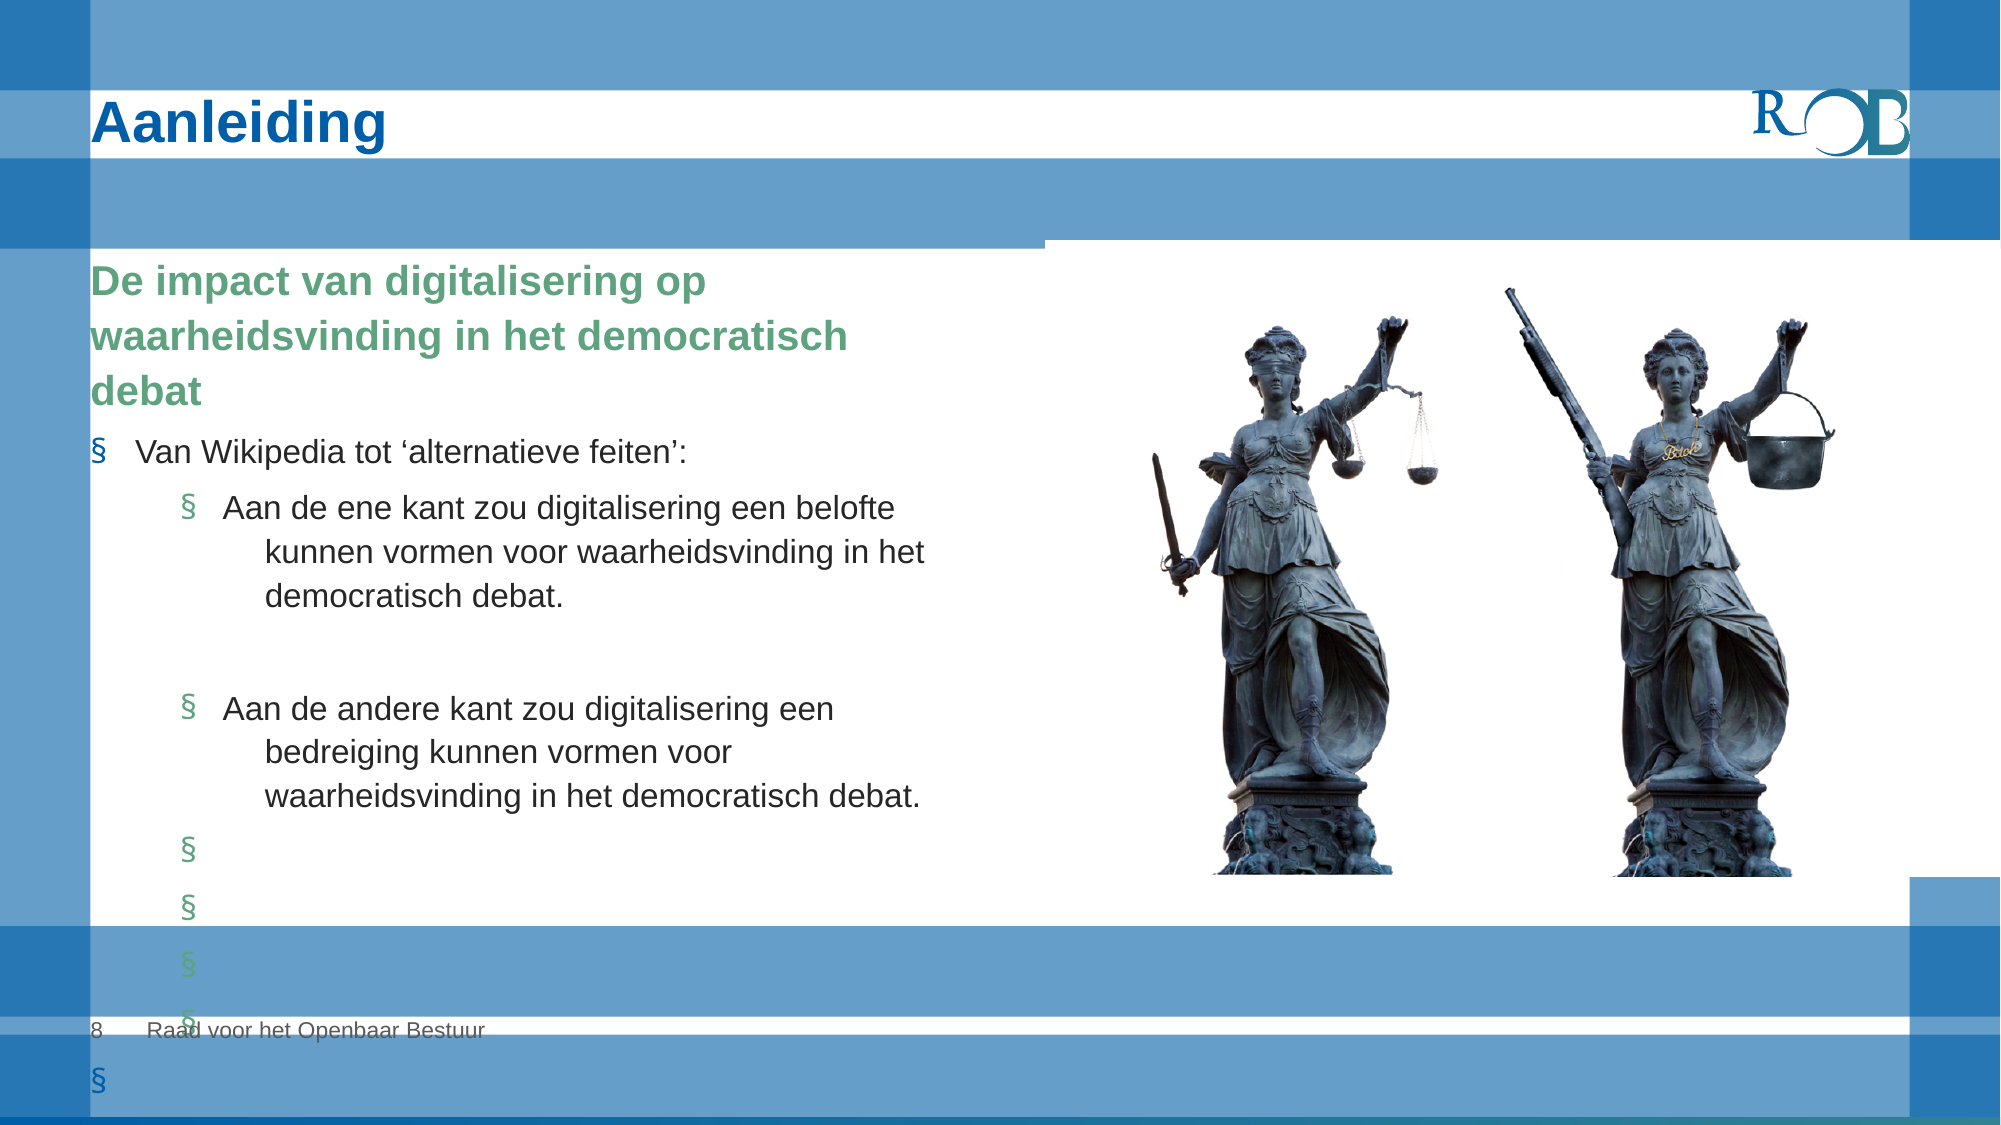

# Aanleiding
De impact van digitalisering op waarheidsvinding in het democratisch debat
Van Wikipedia tot ‘alternatieve feiten’:
Aan de ene kant zou digitalisering een belofte kunnen vormen voor waarheidsvinding in het democratisch debat.
Aan de andere kant zou digitalisering een bedreiging kunnen vormen voor waarheidsvinding in het democratisch debat.
Raad voor het Openbaar Bestuur